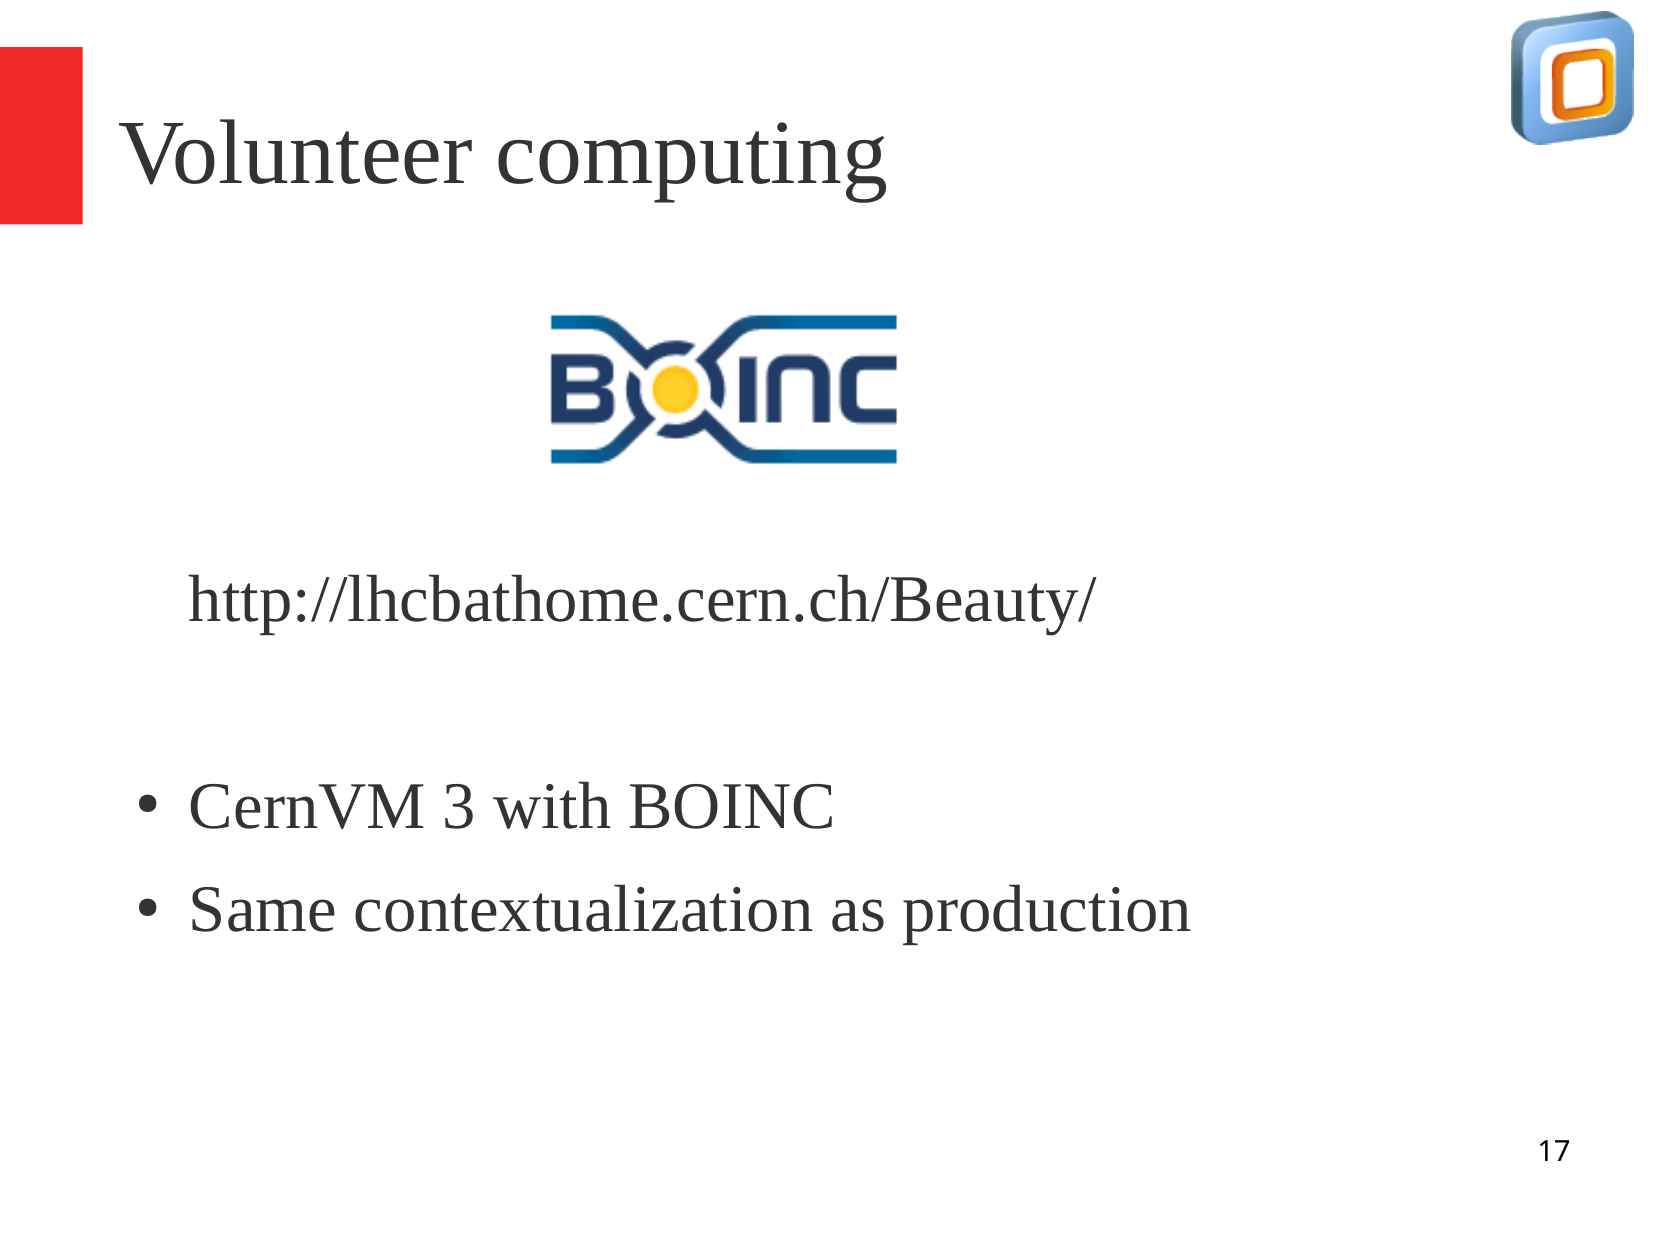

# Volunteer computing
http://lhcbathome.cern.ch/Beauty/
CernVM 3 with BOINC
Same contextualization as production
17